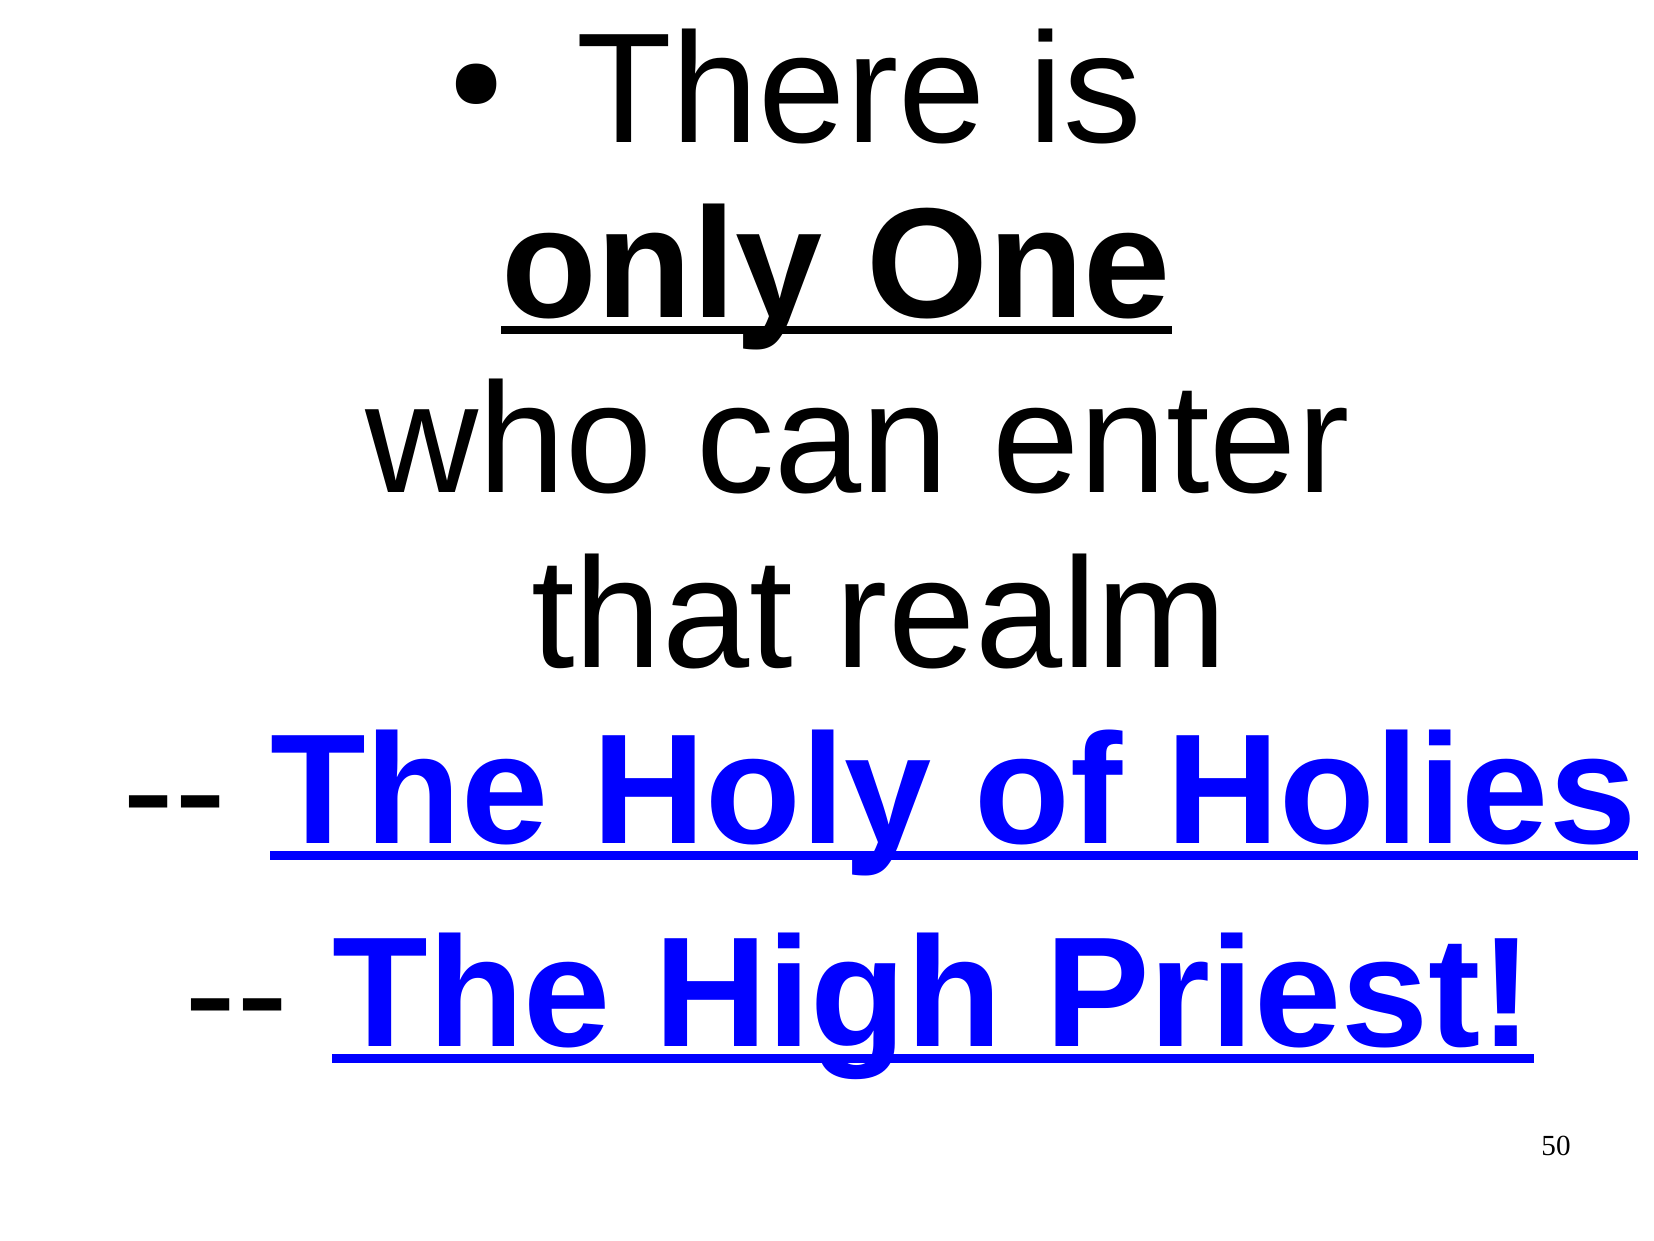

# There is only One who can enter that realm -- The Holy of Holies
-- The High Priest!
50